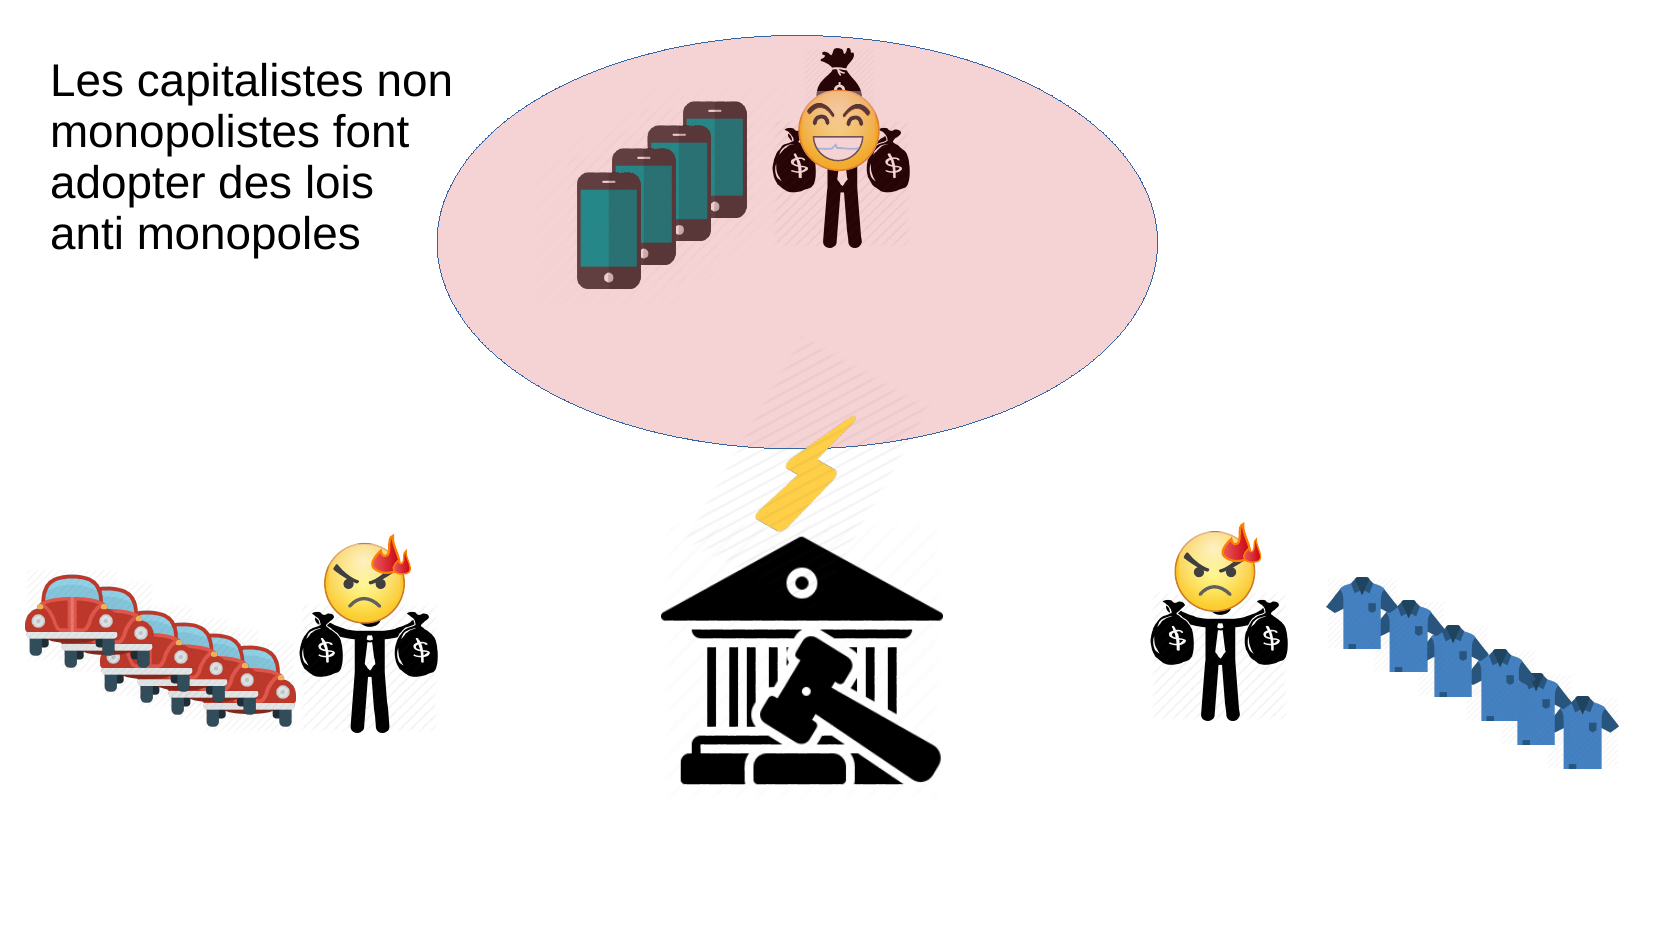

Les capitalistes non monopolistes font adopter des lois anti monopoles